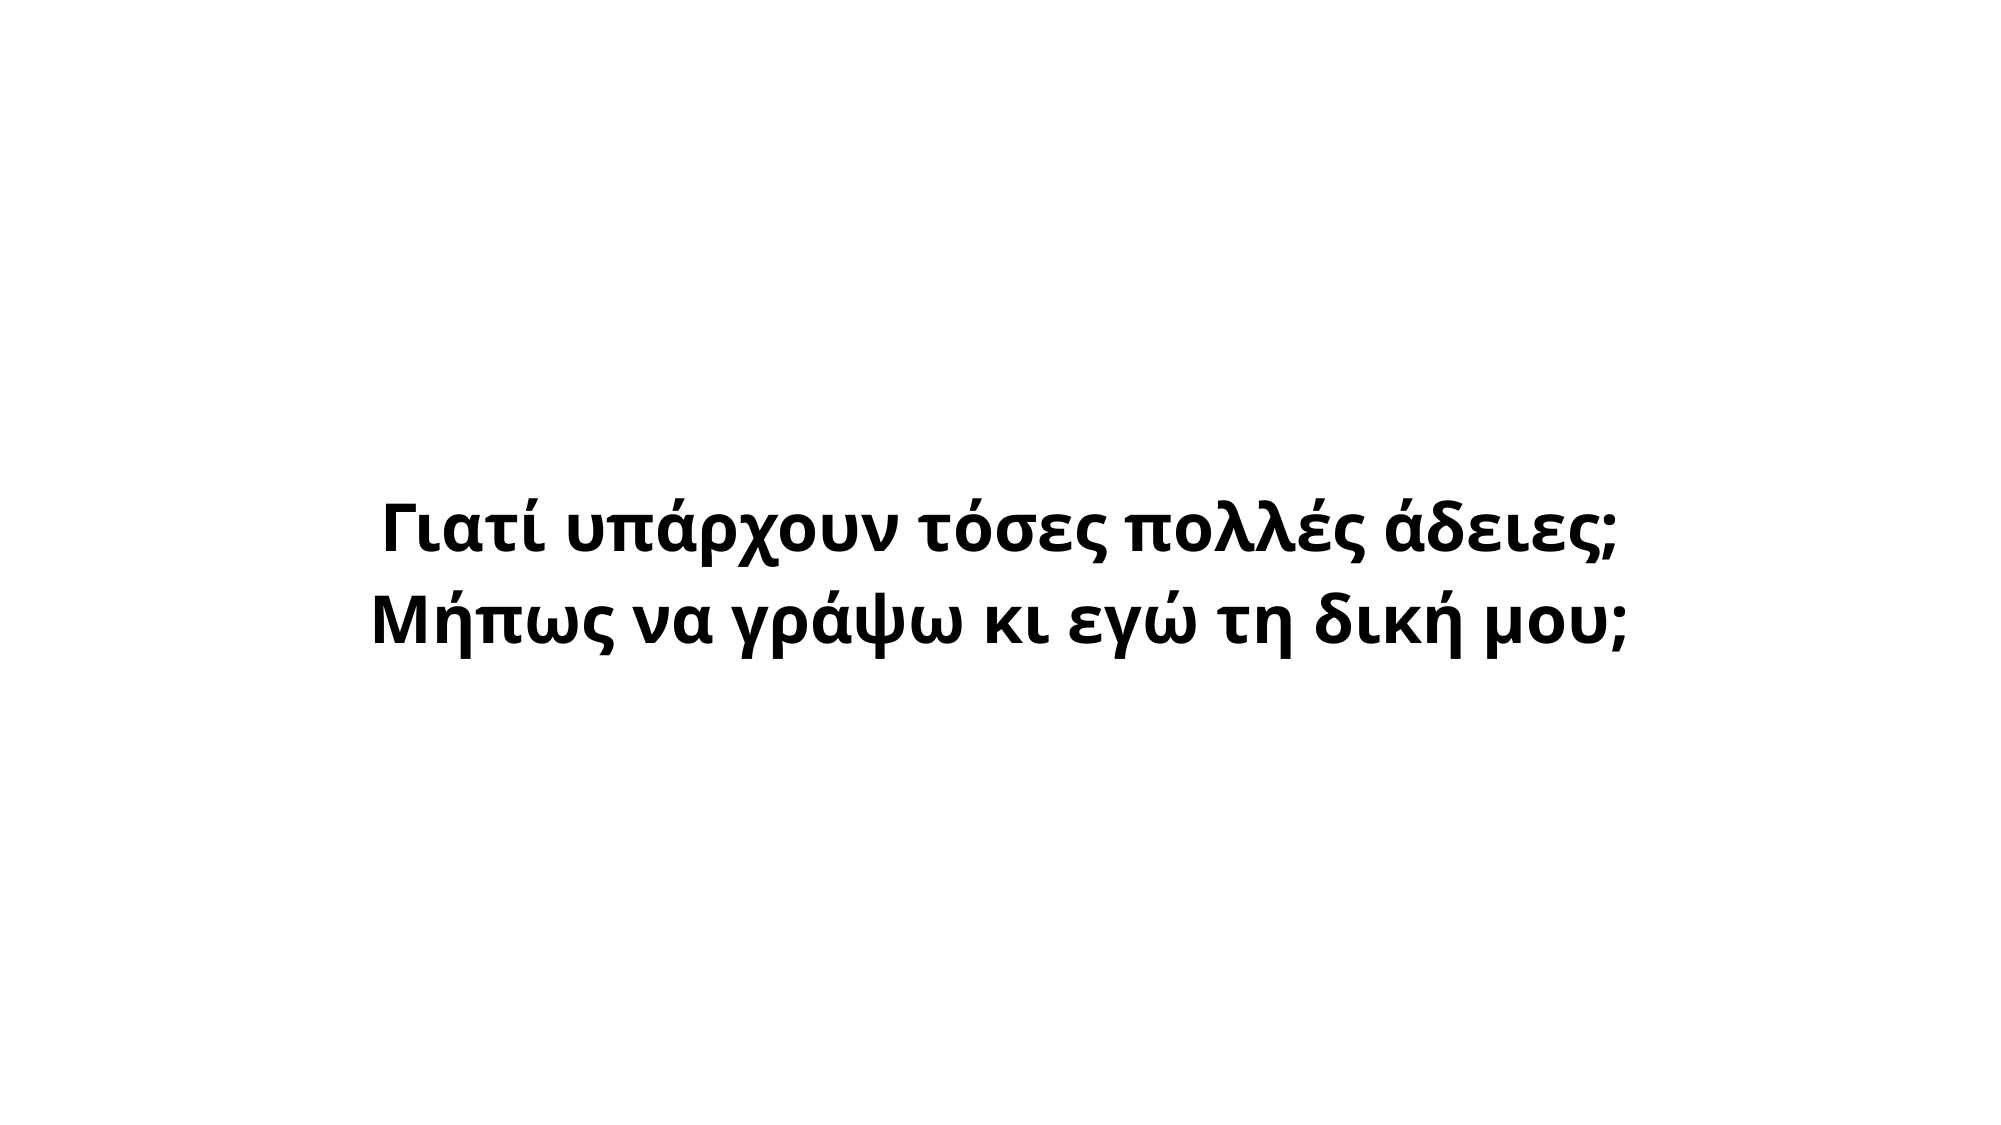

# Γιατί υπάρχουν τόσες πολλές άδειες; Μήπως να γράψω κι εγώ τη δική μου;